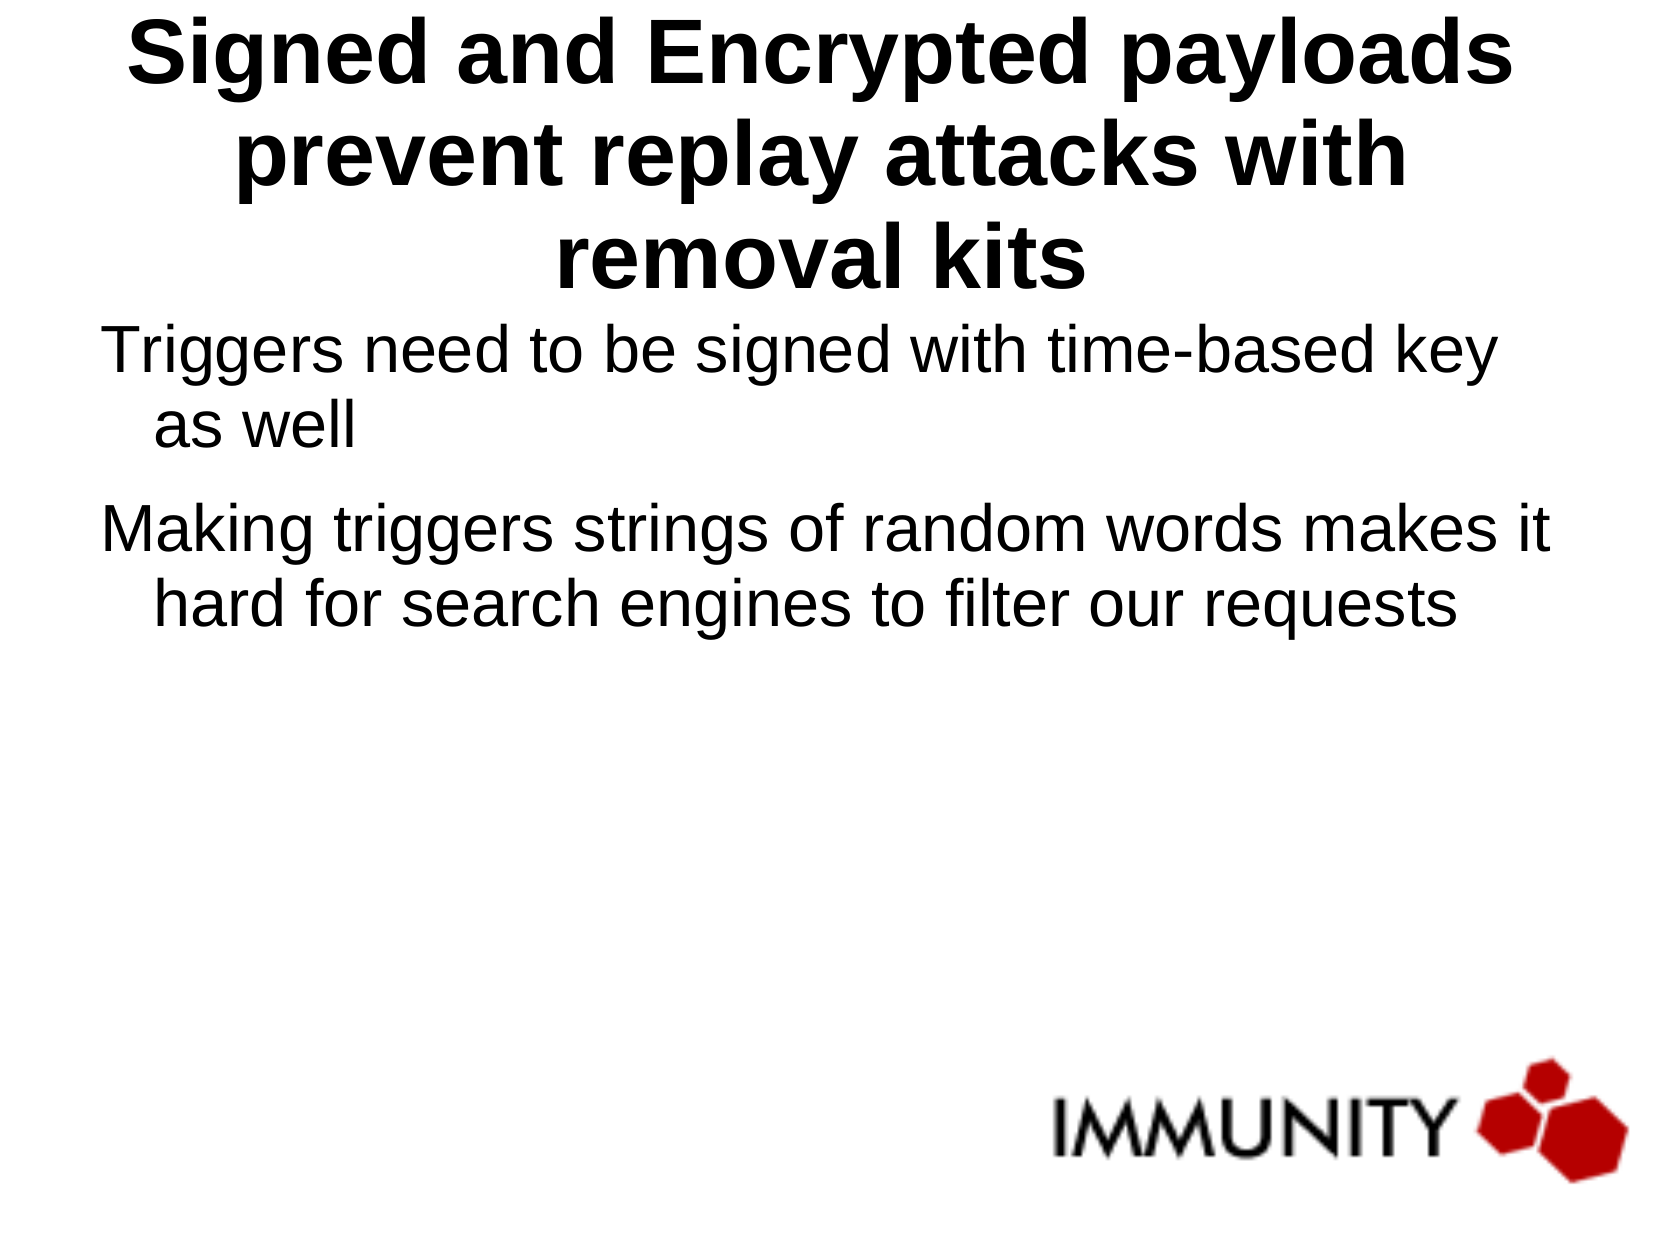

# Signed and Encrypted payloads prevent replay attacks with removal kits
Triggers need to be signed with time-based key as well
Making triggers strings of random words makes it hard for search engines to filter our requests